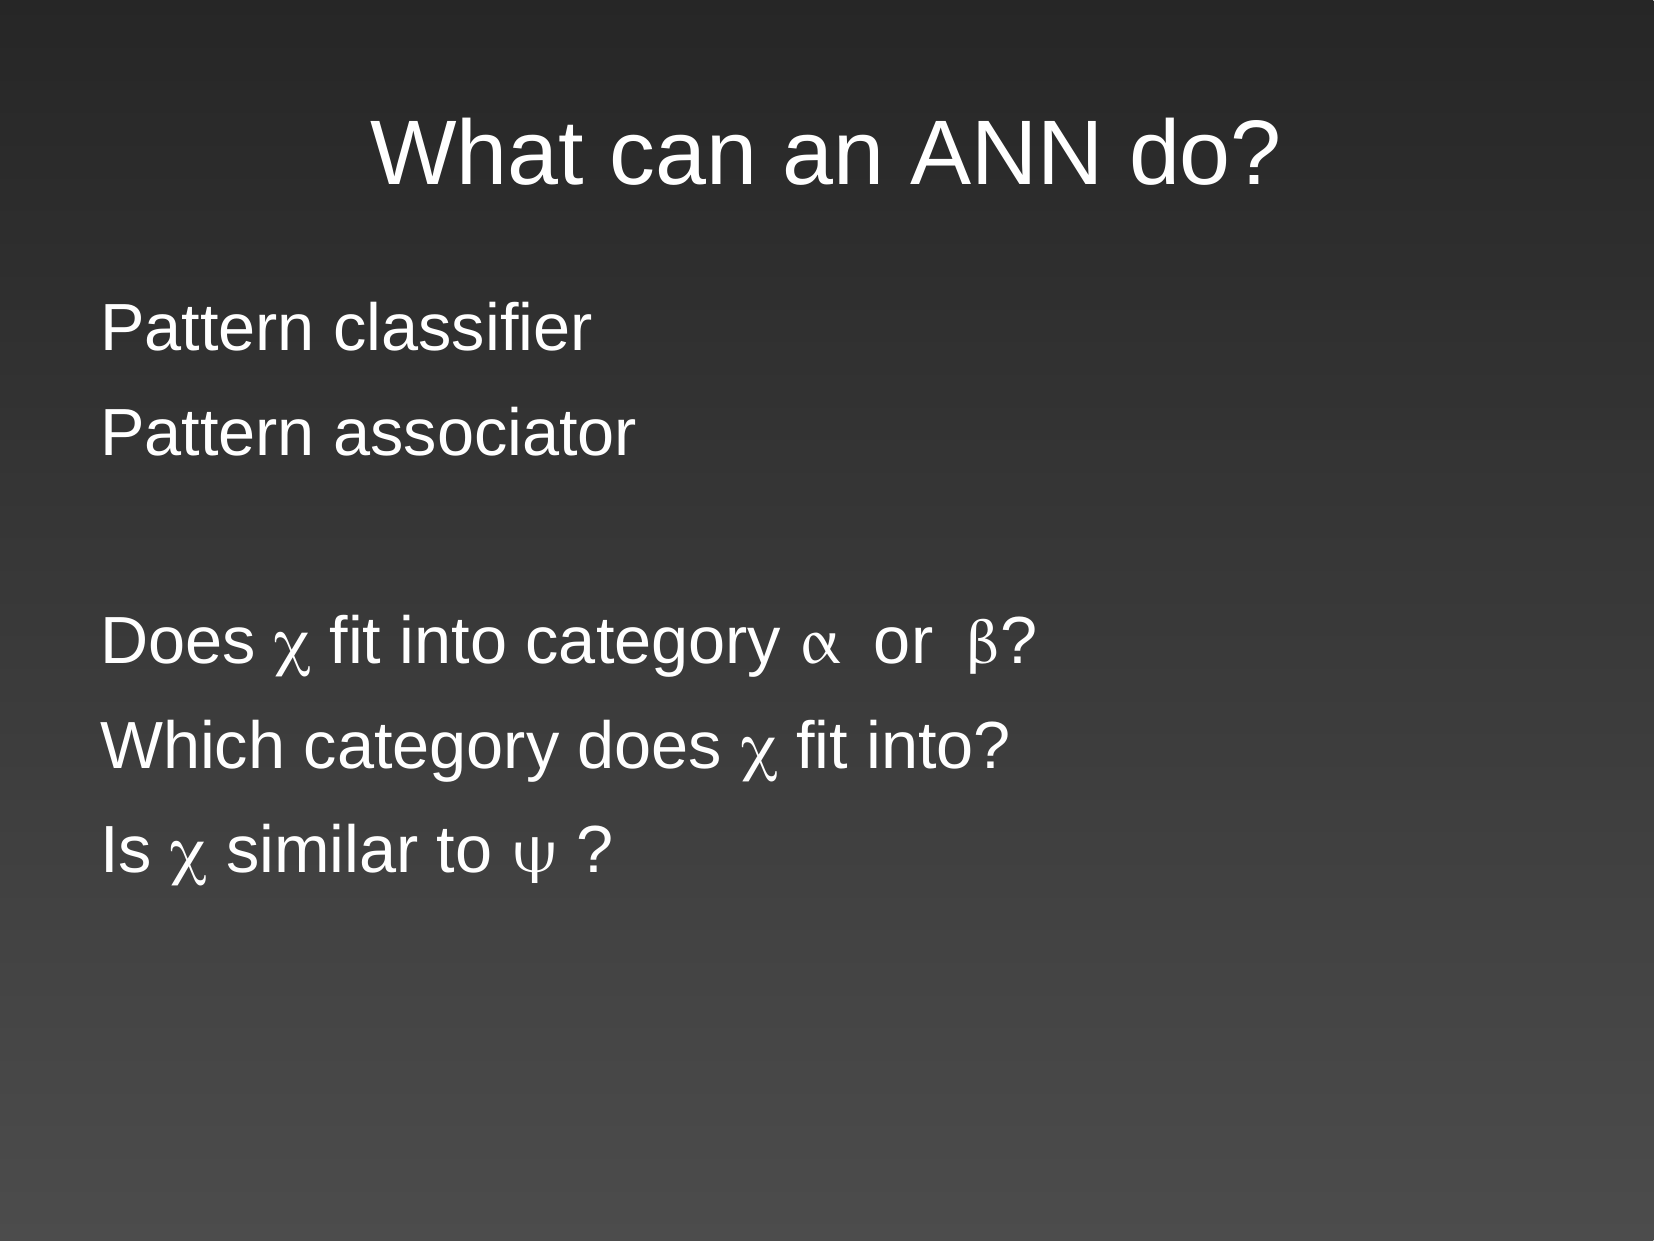

# What can an ANN do?
Pattern classifier
Pattern associator
Does  fit into category  or ?
Which category does  fit into?
Is  similar to  ?